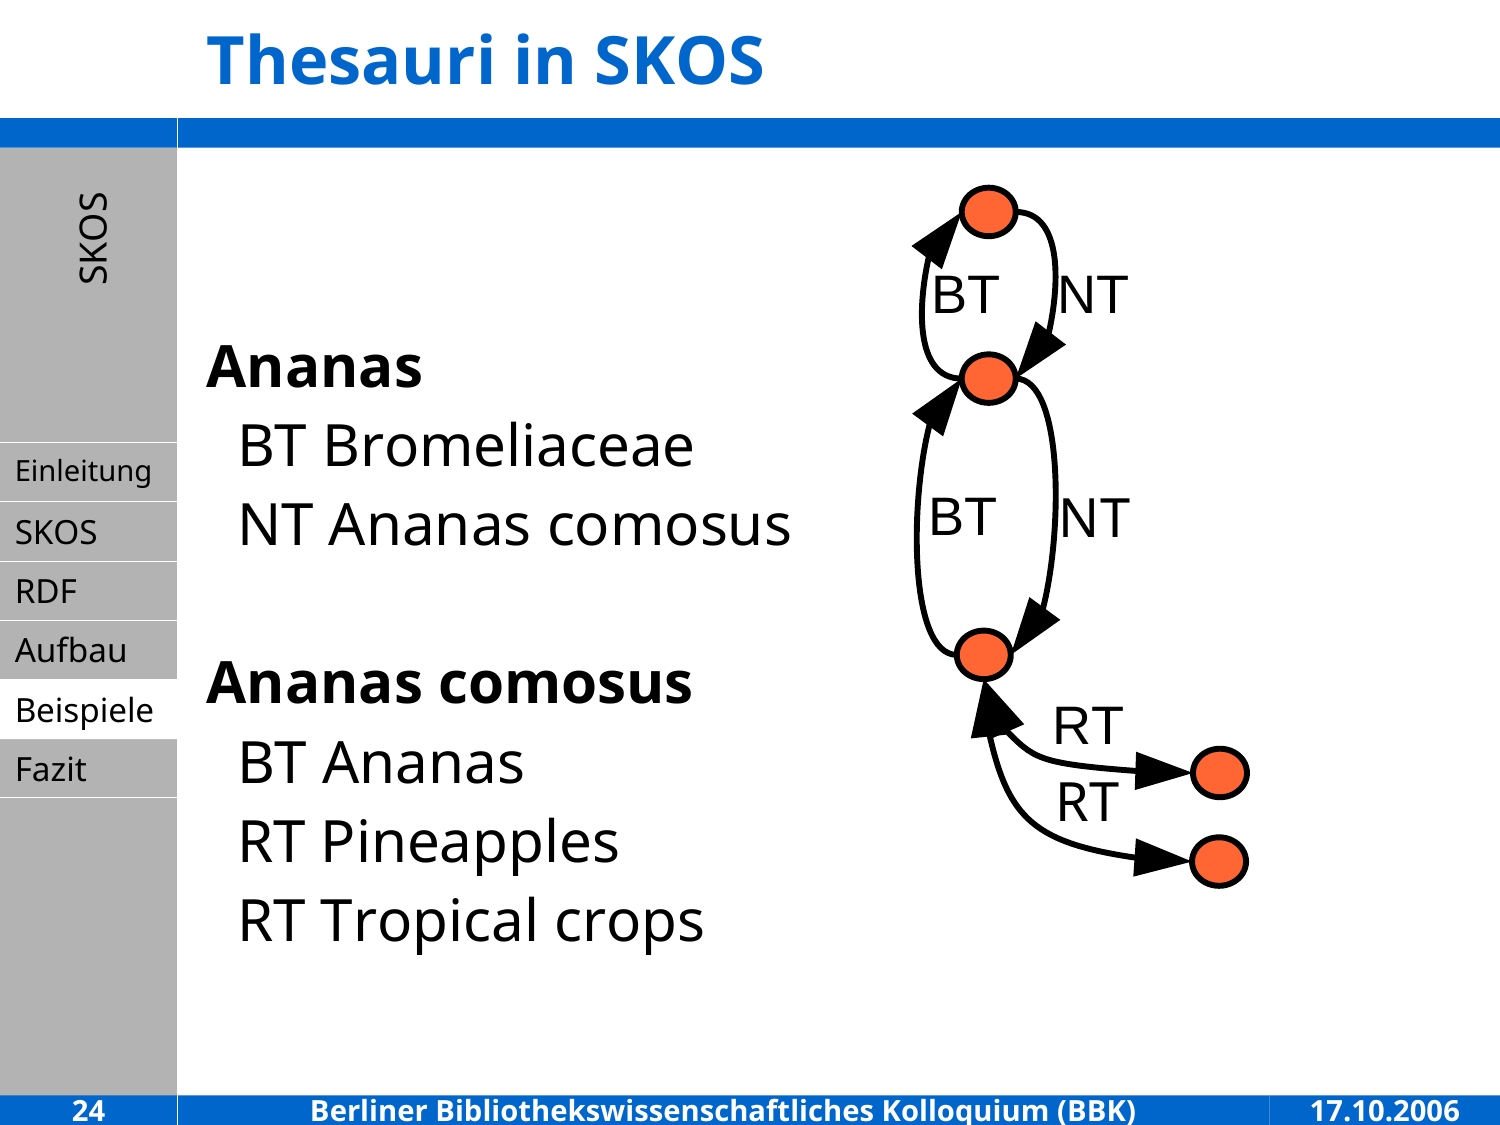

# Thesauri in SKOS
Ananas
 BT Bromeliaceae
 NT Ananas comosus
Ananas comosus
 BT Ananas
 RT Pineapples
 RT Tropical crops
Beispiele